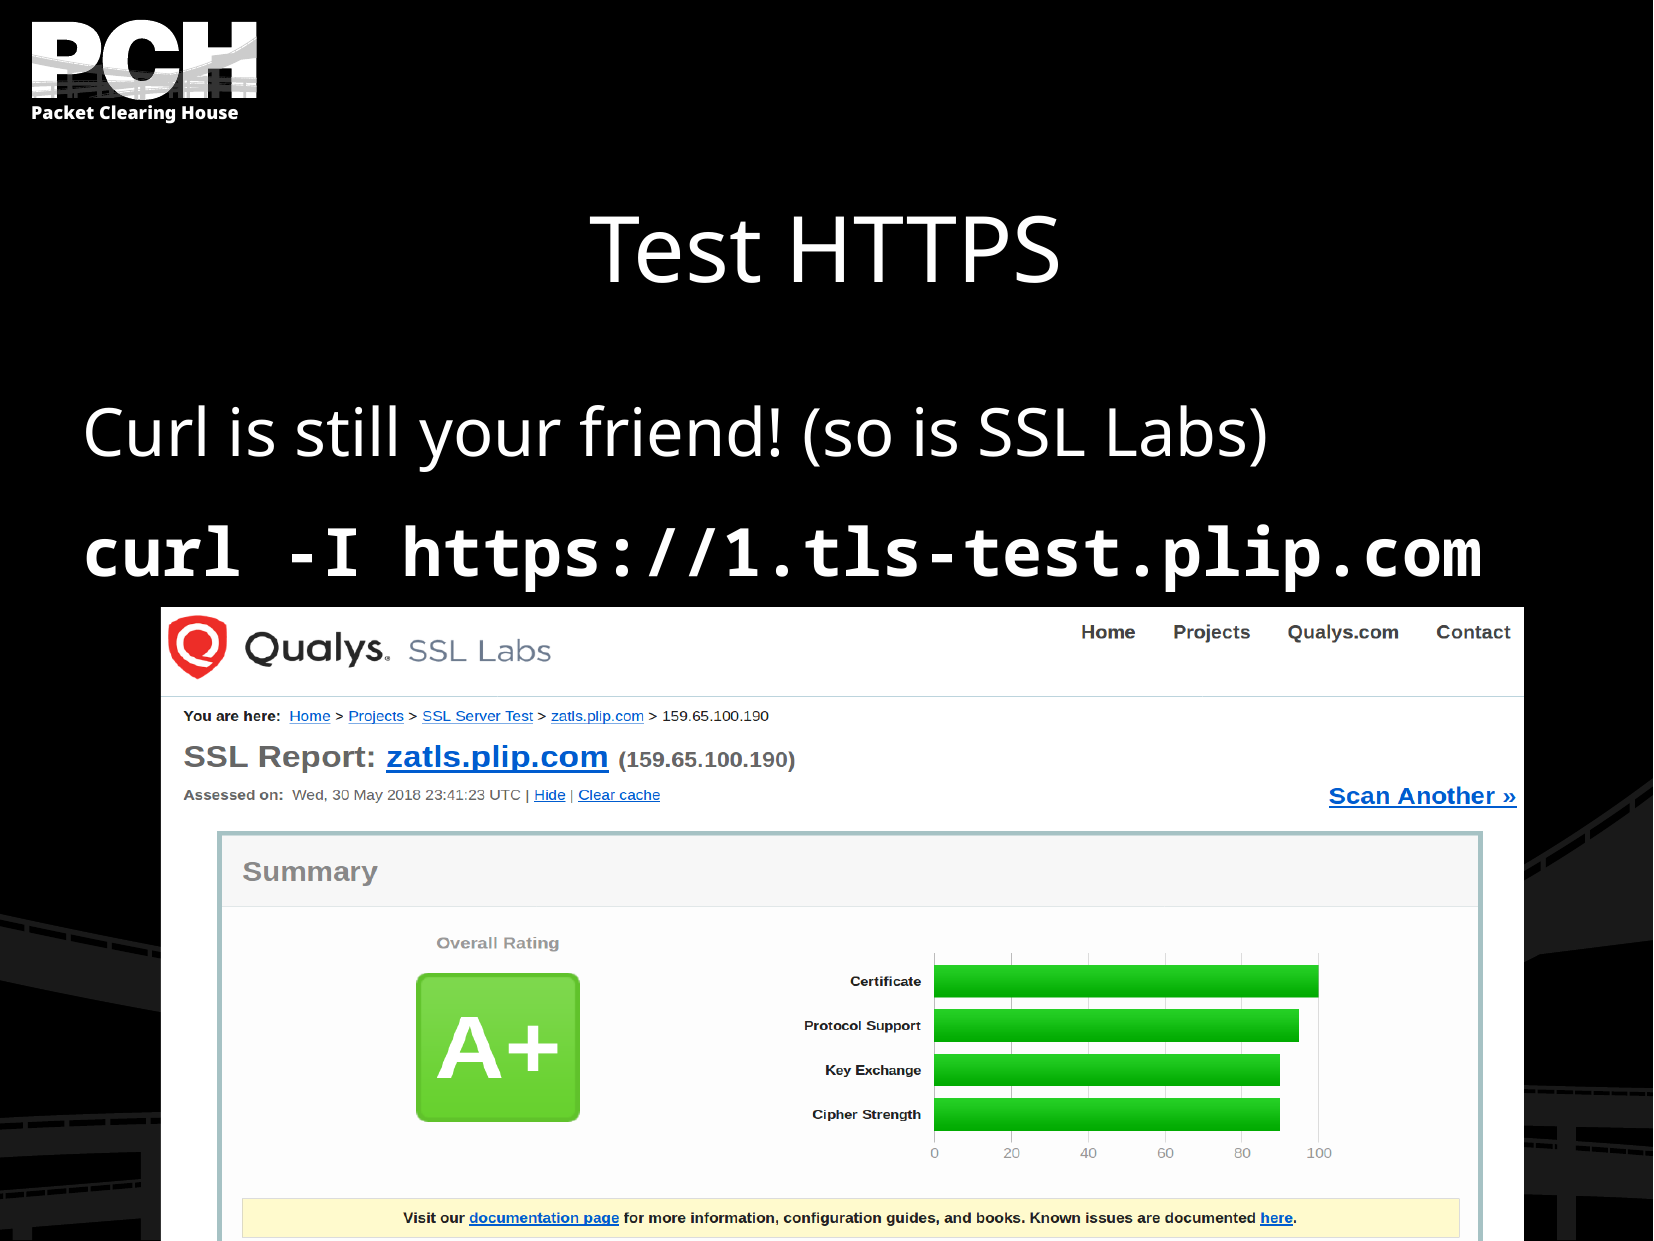

# Test HTTPS
Curl is still your friend! (so is SSL Labs)
curl -I https://1.tls-test.plip.com